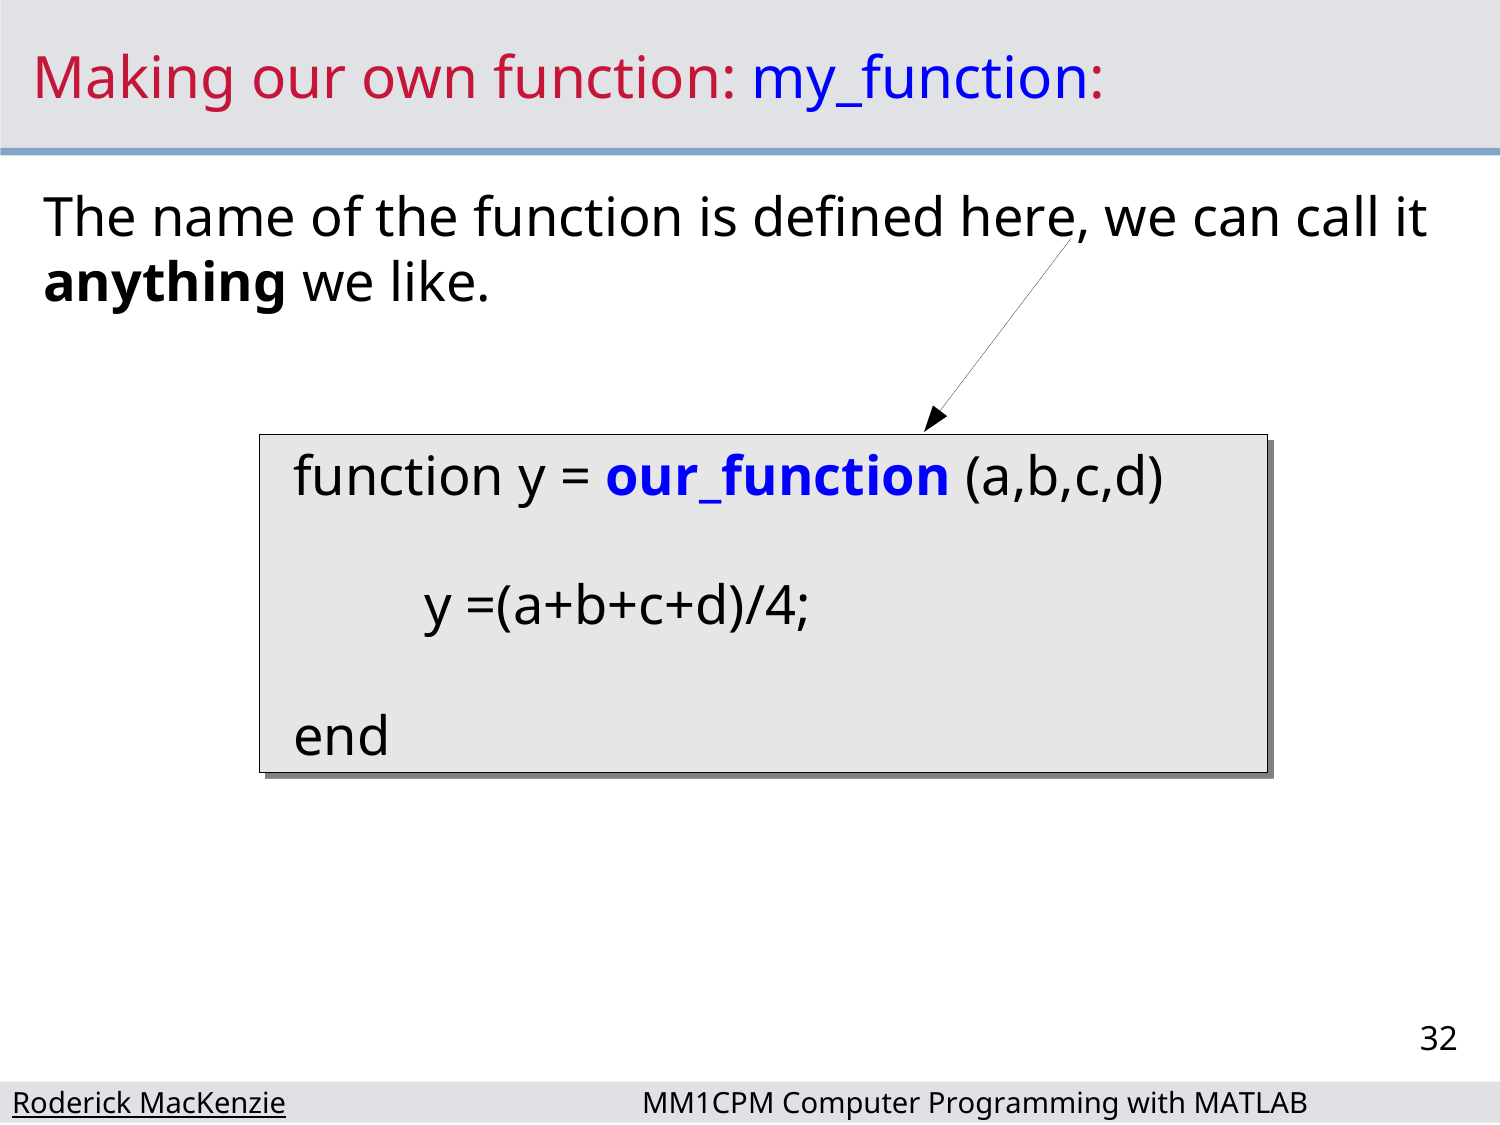

# Making our own function: my_function:
The name of the function is defined here, we can call it anything we like.
function y = our_function (a,b,c,d)
	y =(a+b+c+d)/4;
end